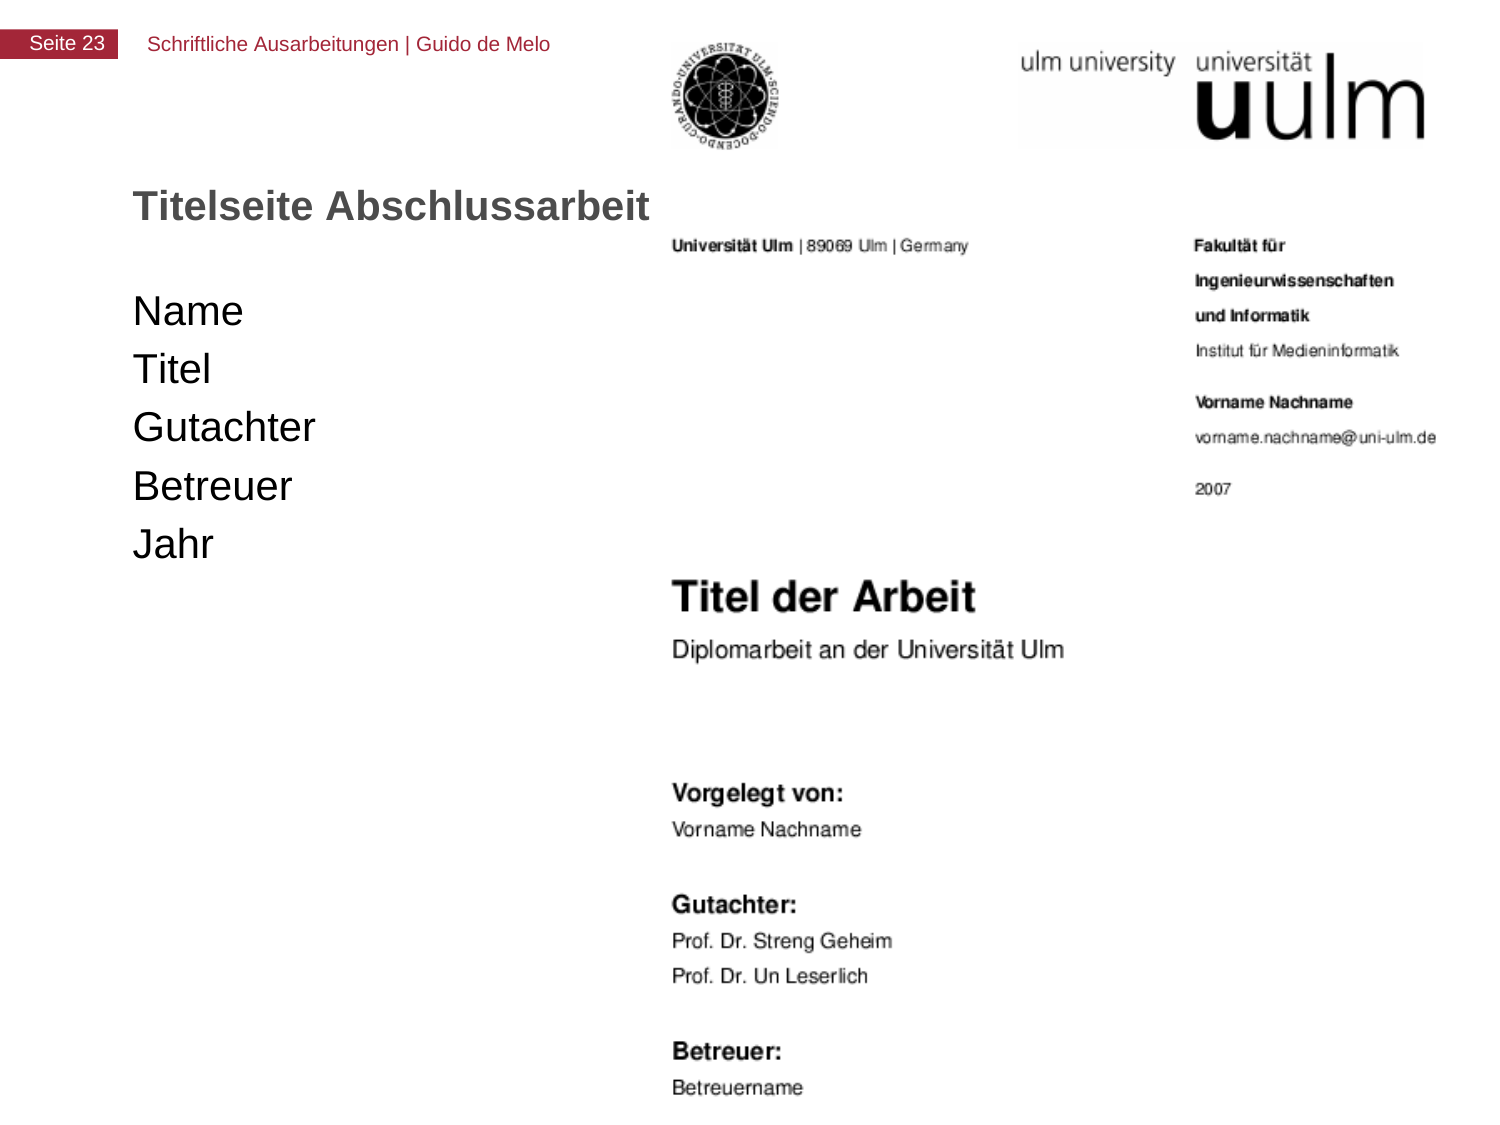

# Titelseite Abschlussarbeit
Name
Titel
Gutachter
Betreuer
Jahr